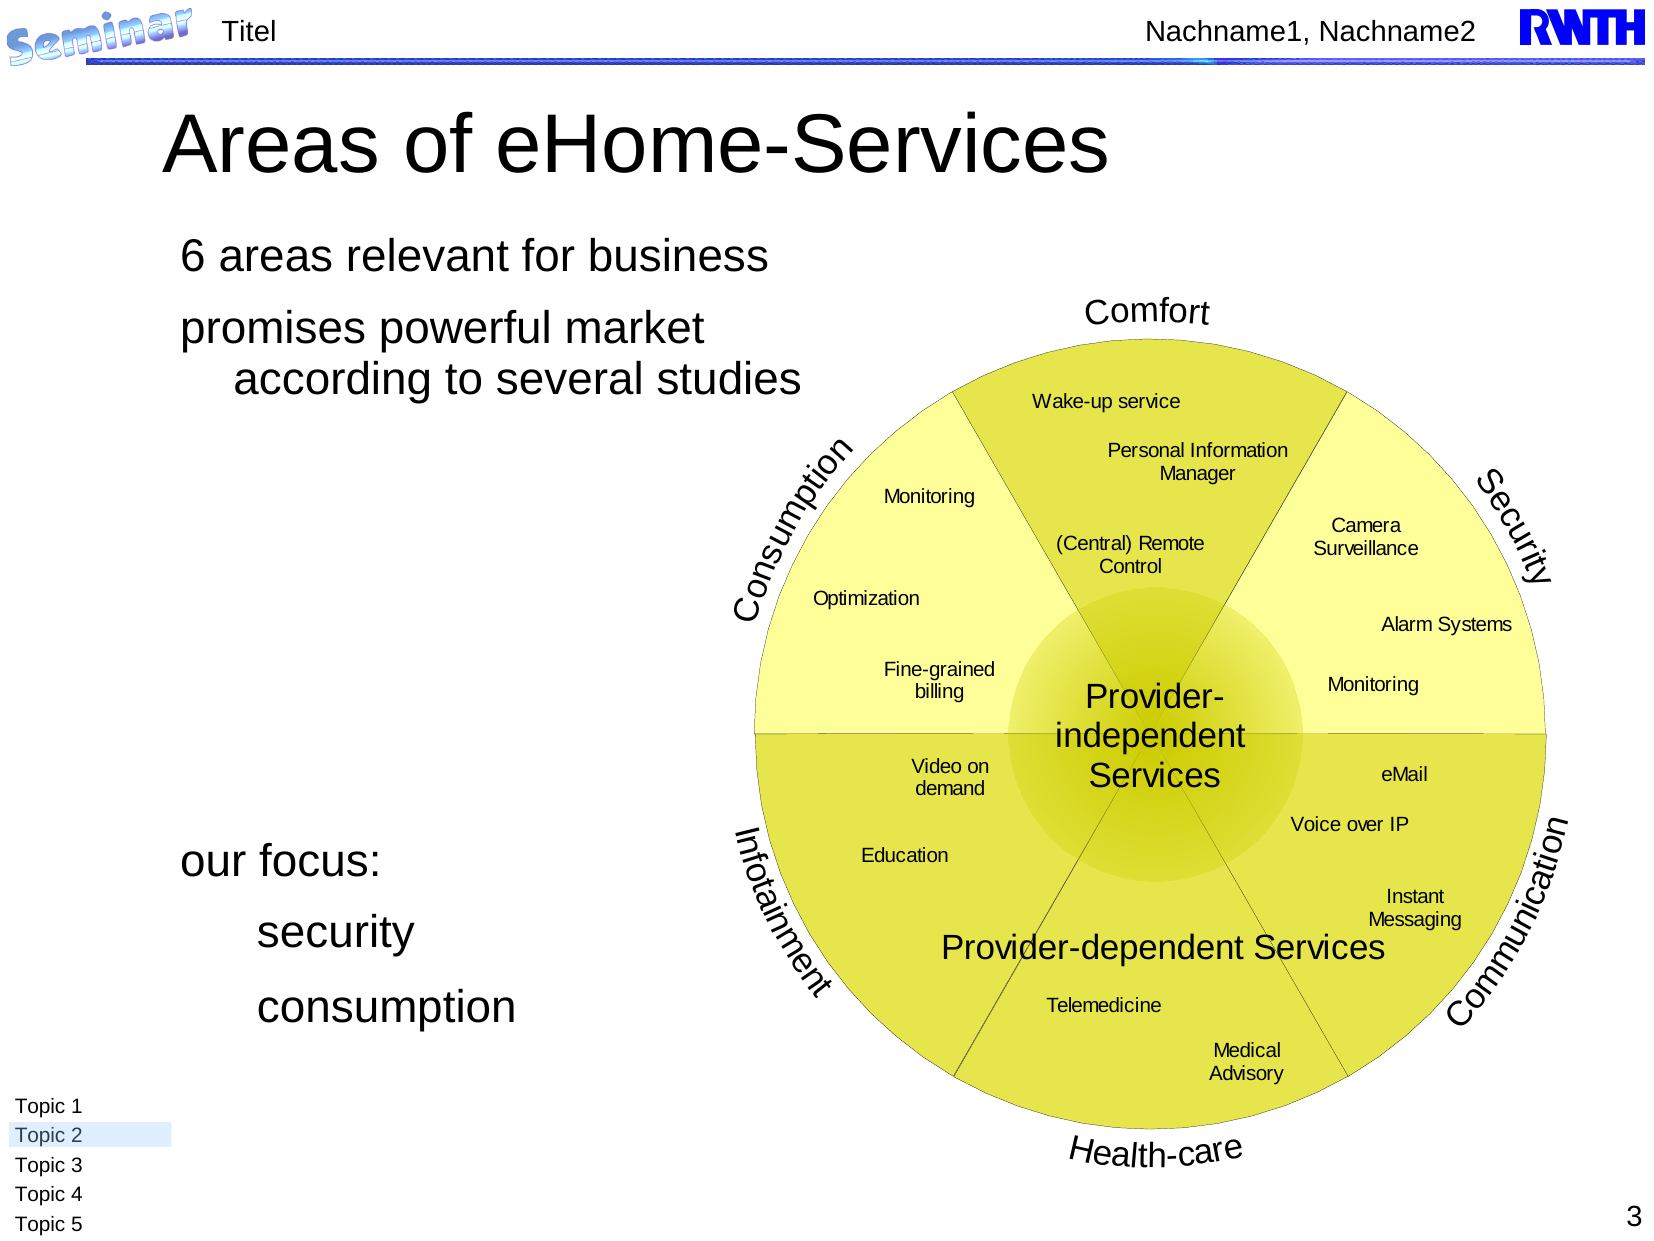

# Areas of eHome-Services
6 areas relevant for business
promises powerful market according to several studies
our focus:
security
consumption